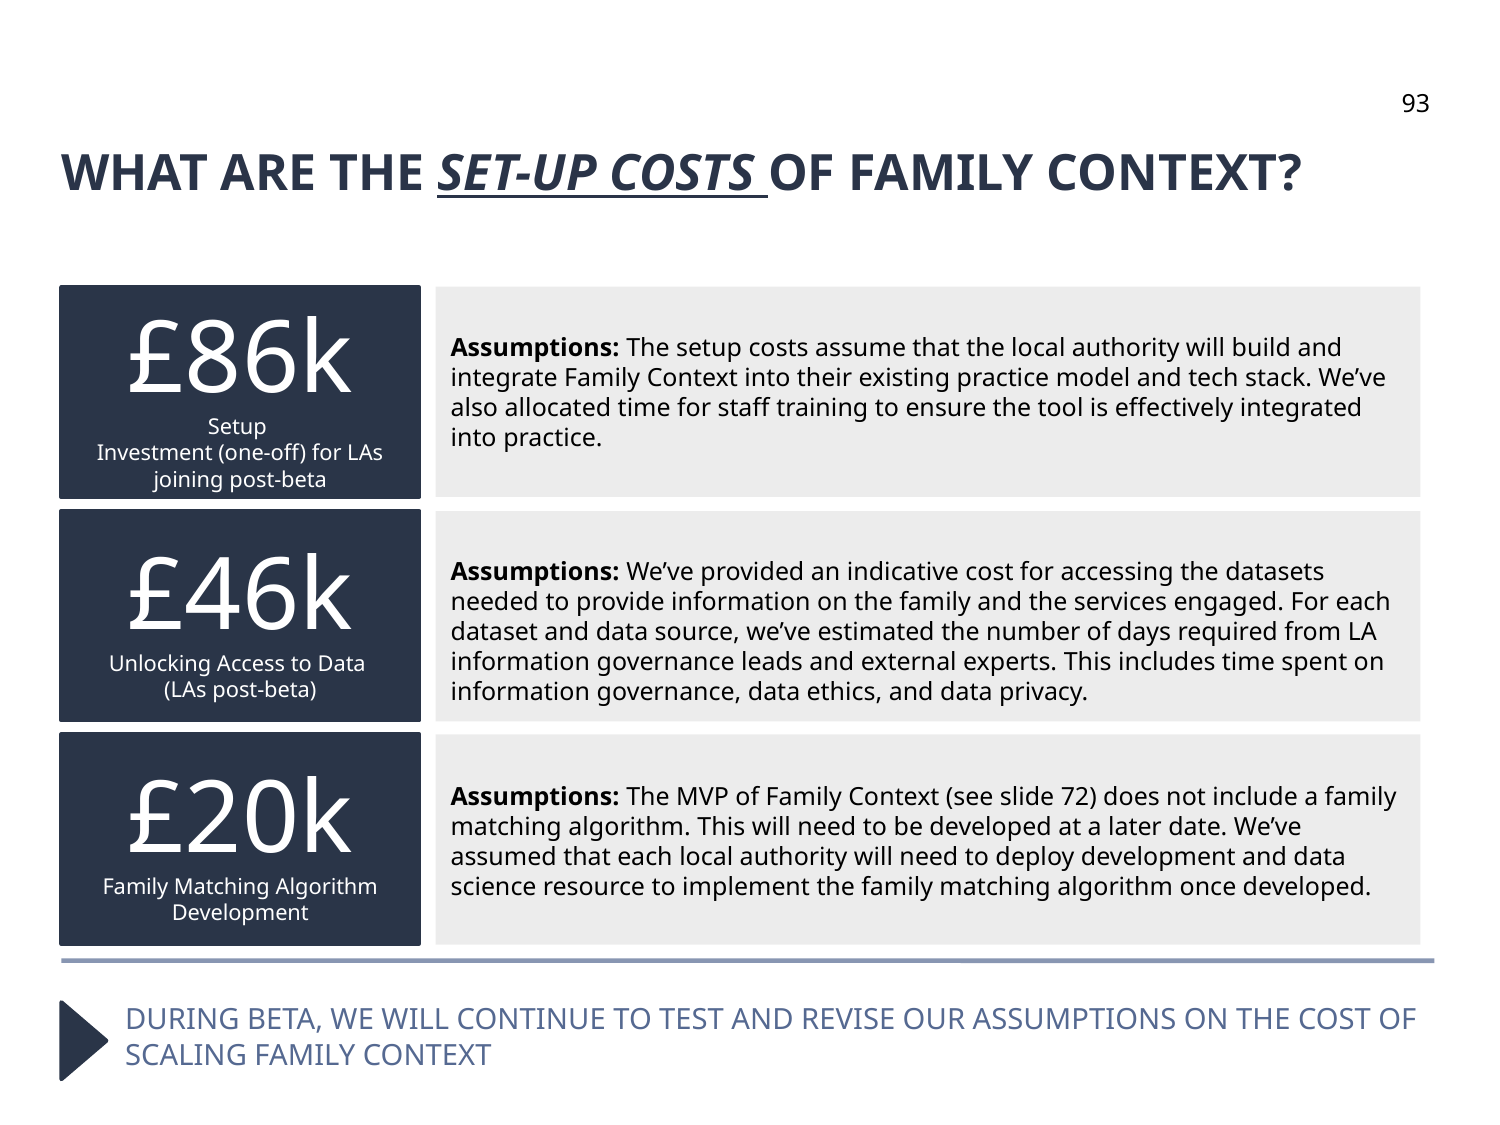

WHAT ARE THE SET-UP COSTS OF FAMILY CONTEXT?
Assumptions: The setup costs assume that the local authority will build and integrate Family Context into their existing practice model and tech stack. We’ve also allocated time for staff training to ensure the tool is effectively integrated into practice.
£86k
Setup
Investment (one-off) for LAs joining post-beta
£46k
Unlocking Access to Data
(LAs post-beta)
Assumptions: We’ve provided an indicative cost for accessing the datasets needed to provide information on the family and the services engaged. For each dataset and data source, we’ve estimated the number of days required from LA information governance leads and external experts. This includes time spent on information governance, data ethics, and data privacy.
£20k
Family Matching Algorithm Development
Assumptions: The MVP of Family Context (see slide 72) does not include a family matching algorithm. This will need to be developed at a later date. We’ve assumed that each local authority will need to deploy development and data science resource to implement the family matching algorithm once developed.
DURING BETA, WE WILL CONTINUE TO TEST AND REVISE OUR ASSUMPTIONS ON THE COST OF SCALING FAMILY CONTEXT